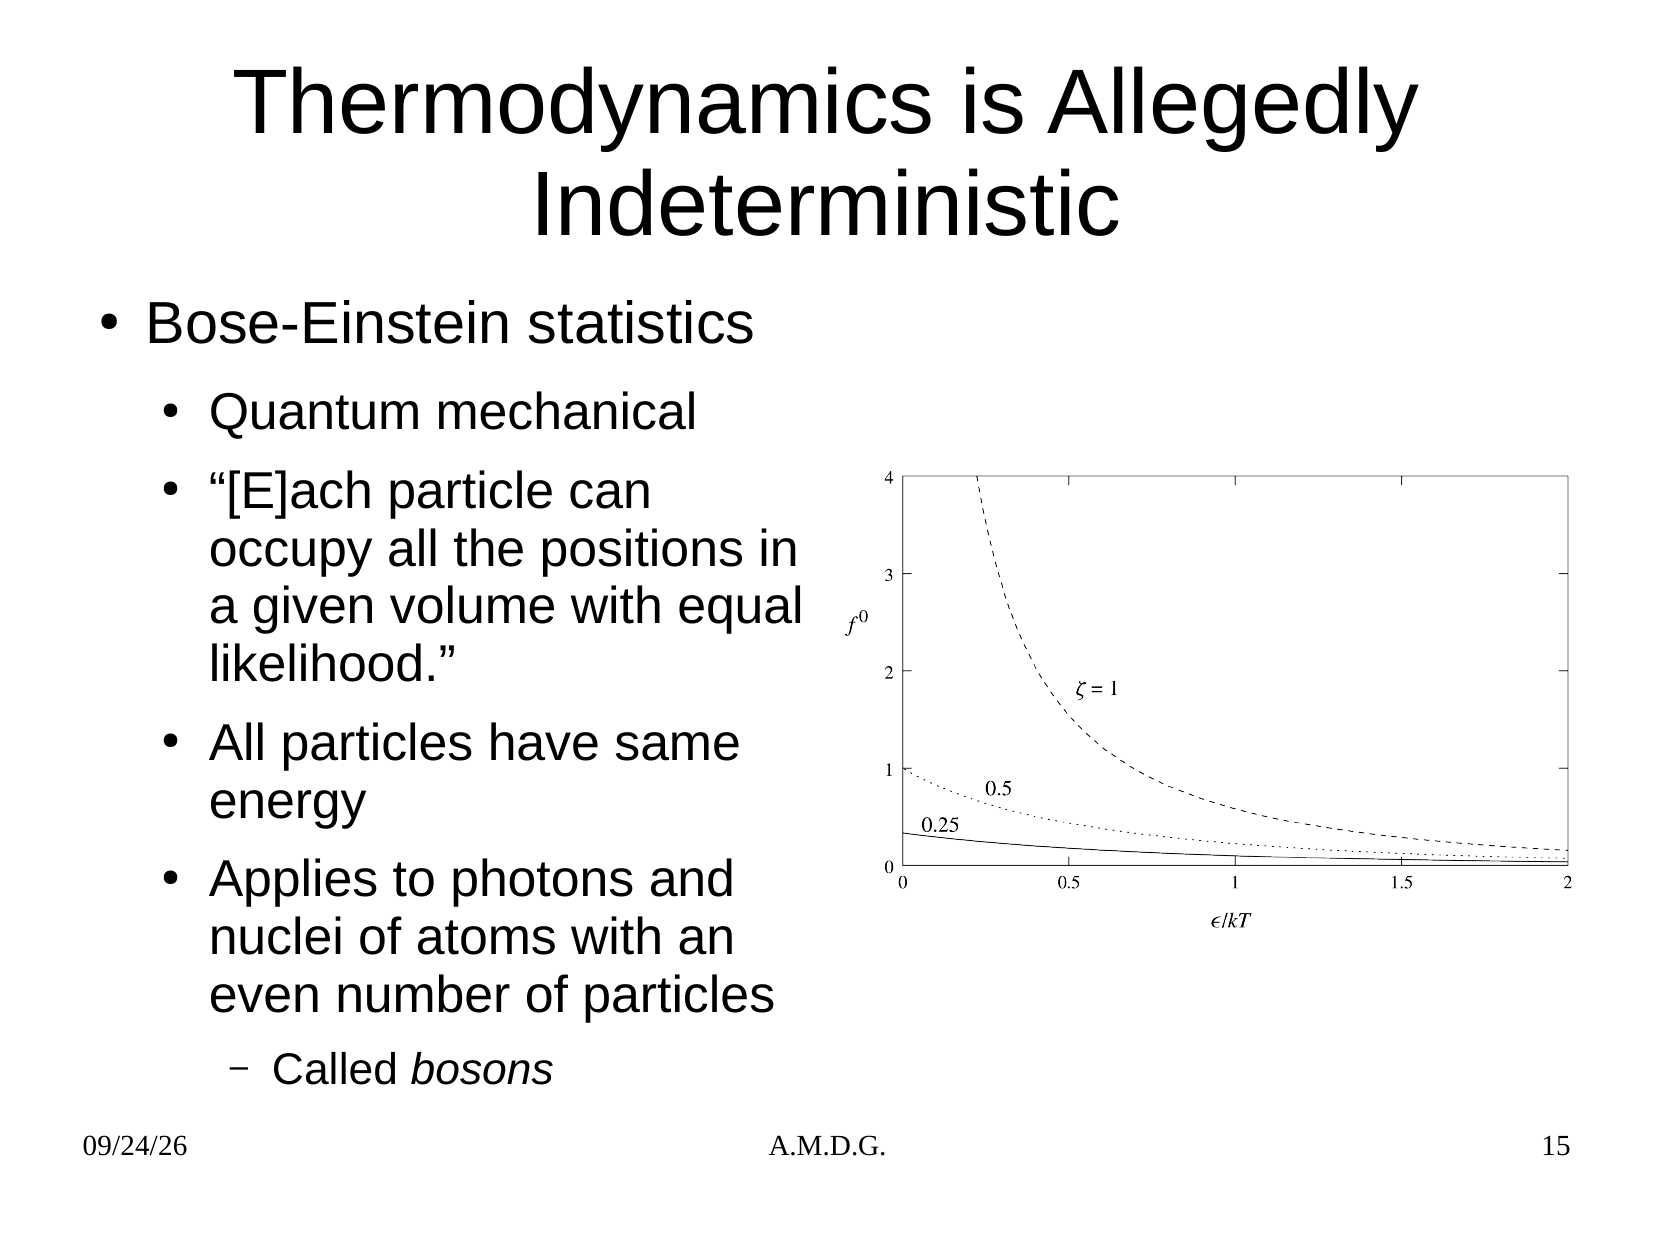

Thermodynamics is Allegedly Indeterministic
# Bose-Einstein statistics
Quantum mechanical
“[E]ach particle can occupy all the positions in a given volume with equal likelihood.”
All particles have same energy
Applies to photons and nuclei of atoms with an even number of particles
Called bosons
A.M.D.G.
15